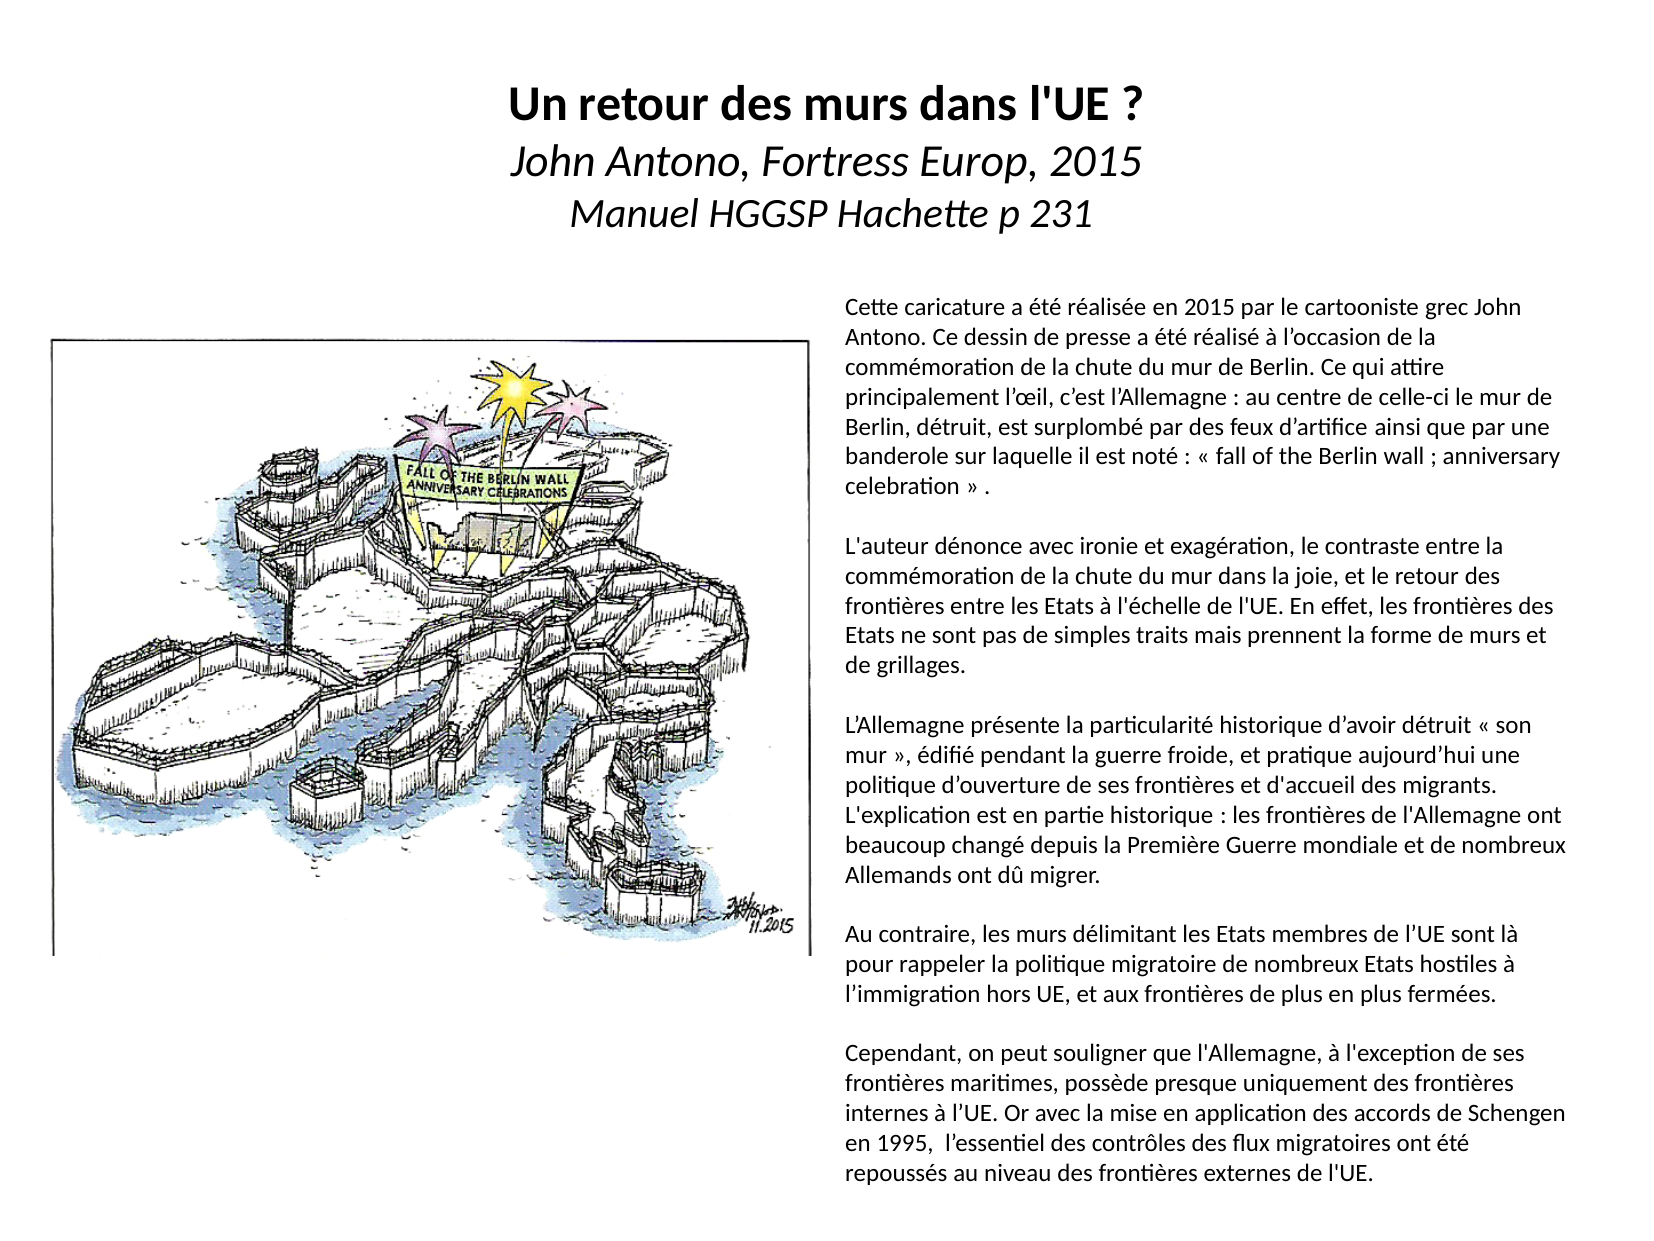

# Un retour des murs dans l'UE ? John Antono, Fortress Europ, 2015 Manuel HGGSP Hachette p 231
Cette caricature a été réalisée en 2015 par le cartooniste grec John Antono. Ce dessin de presse a été réalisé à l’occasion de la commémoration de la chute du mur de Berlin. Ce qui attire principalement l’œil, c’est l’Allemagne : au centre de celle-ci le mur de Berlin, détruit, est surplombé par des feux d’artifice ainsi que par une banderole sur laquelle il est noté : « fall of the Berlin wall ; anniversary celebration » .
L'auteur dénonce avec ironie et exagération, le contraste entre la commémoration de la chute du mur dans la joie, et le retour des frontières entre les Etats à l'échelle de l'UE. En effet, les frontières des Etats ne sont pas de simples traits mais prennent la forme de murs et de grillages.
L’Allemagne présente la particularité historique d’avoir détruit « son mur », édifié pendant la guerre froide, et pratique aujourd’hui une politique d’ouverture de ses frontières et d'accueil des migrants. L'explication est en partie historique : les frontières de l'Allemagne ont beaucoup changé depuis la Première Guerre mondiale et de nombreux Allemands ont dû migrer.
Au contraire, les murs délimitant les Etats membres de l’UE sont là pour rappeler la politique migratoire de nombreux Etats hostiles à l’immigration hors UE, et aux frontières de plus en plus fermées.
Cependant, on peut souligner que l'Allemagne, à l'exception de ses frontières maritimes, possède presque uniquement des frontières internes à l’UE. Or avec la mise en application des accords de Schengen en 1995, l’essentiel des contrôles des flux migratoires ont été repoussés au niveau des frontières externes de l'UE.